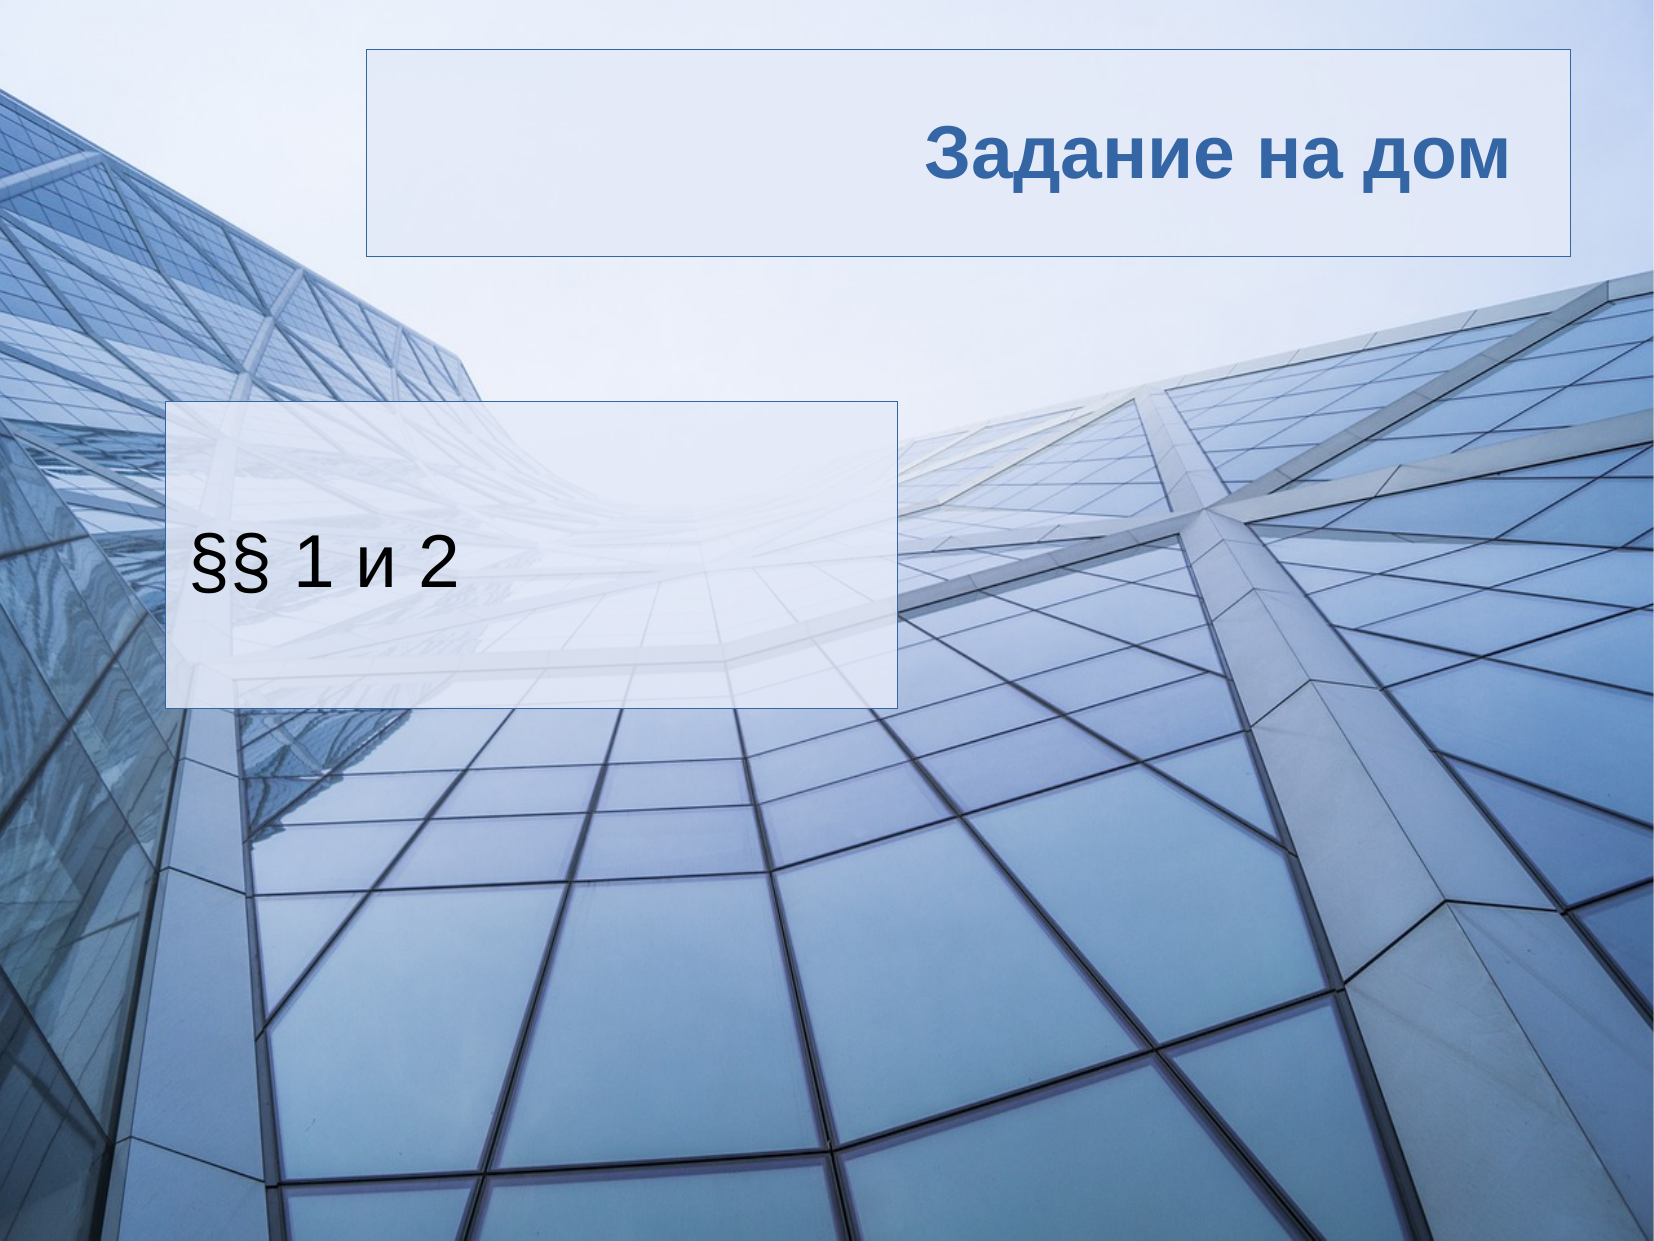

# Задание на дом
§§ 1 и 2